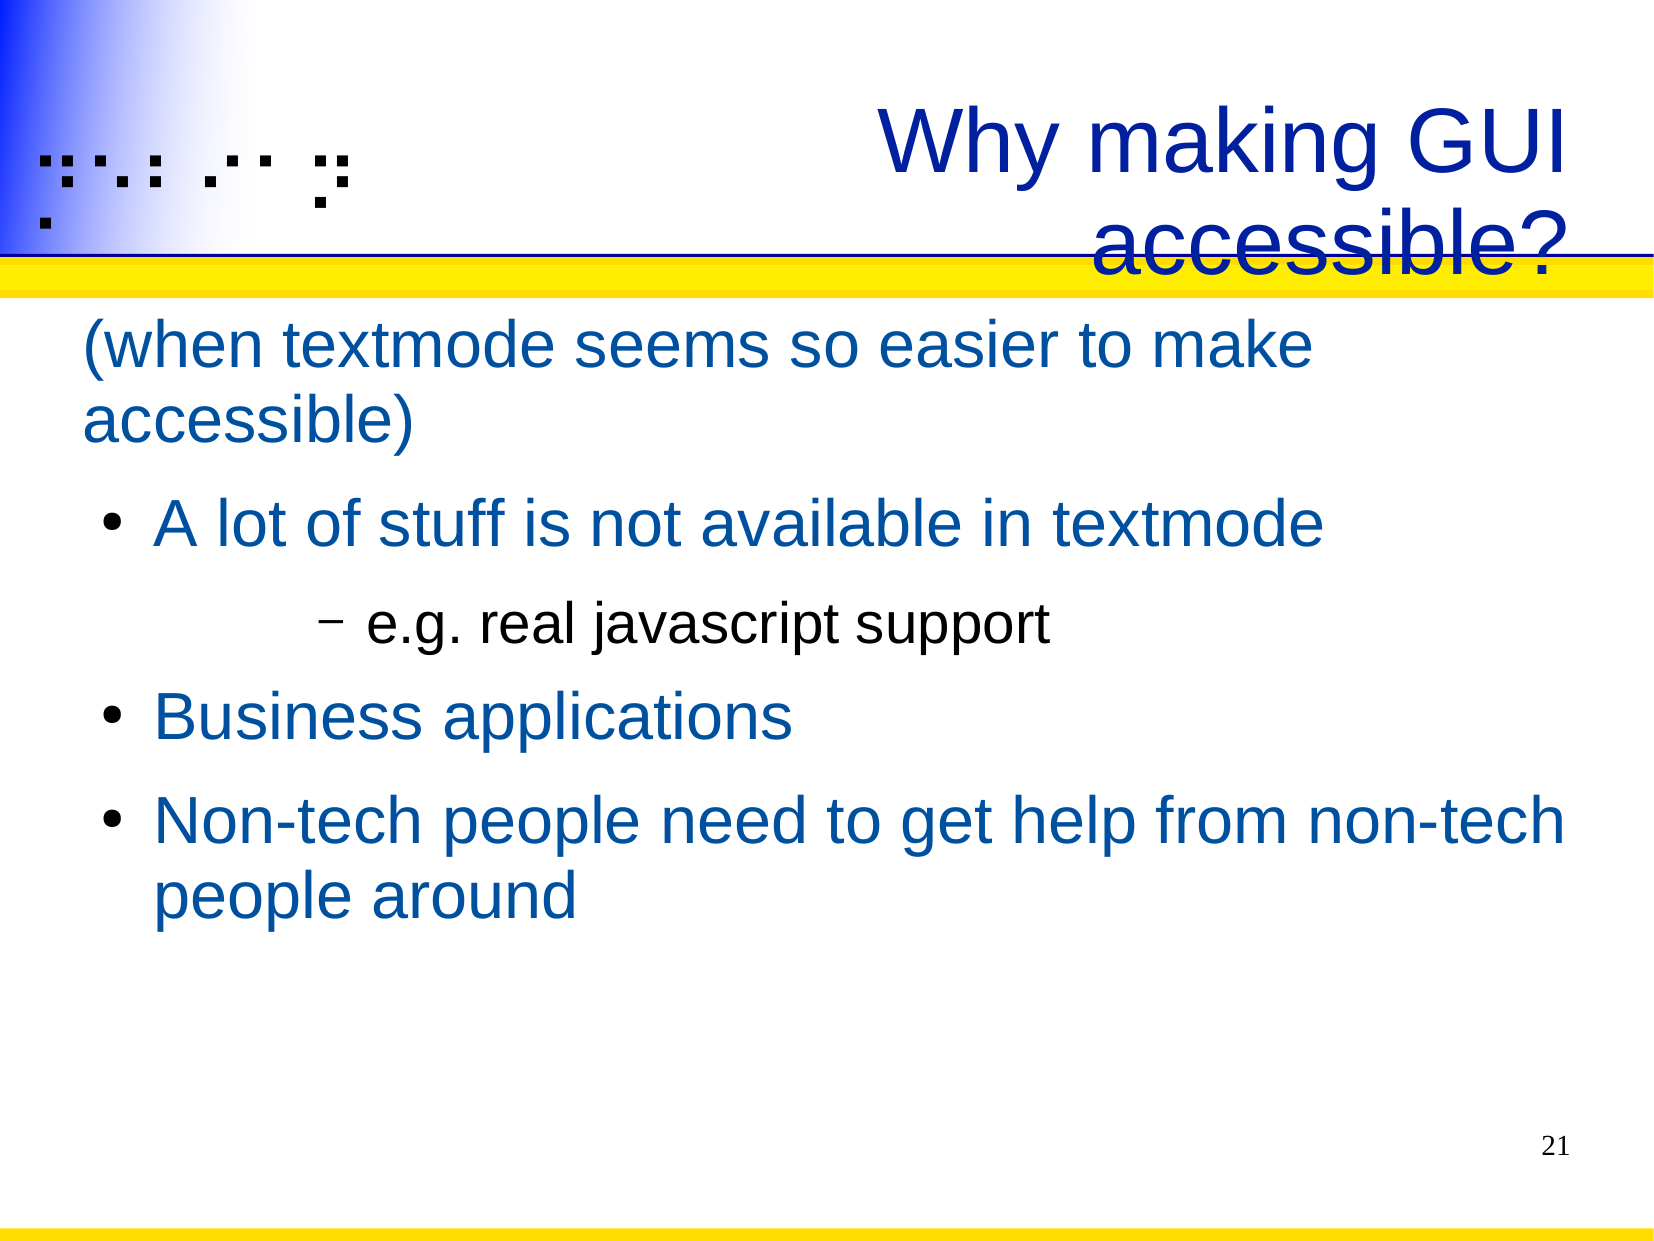

# Why making GUI accessible?
(when textmode seems so easier to make accessible)
A lot of stuff is not available in textmode
e.g. real javascript support
Business applications
Non-tech people need to get help from non-tech people around
21